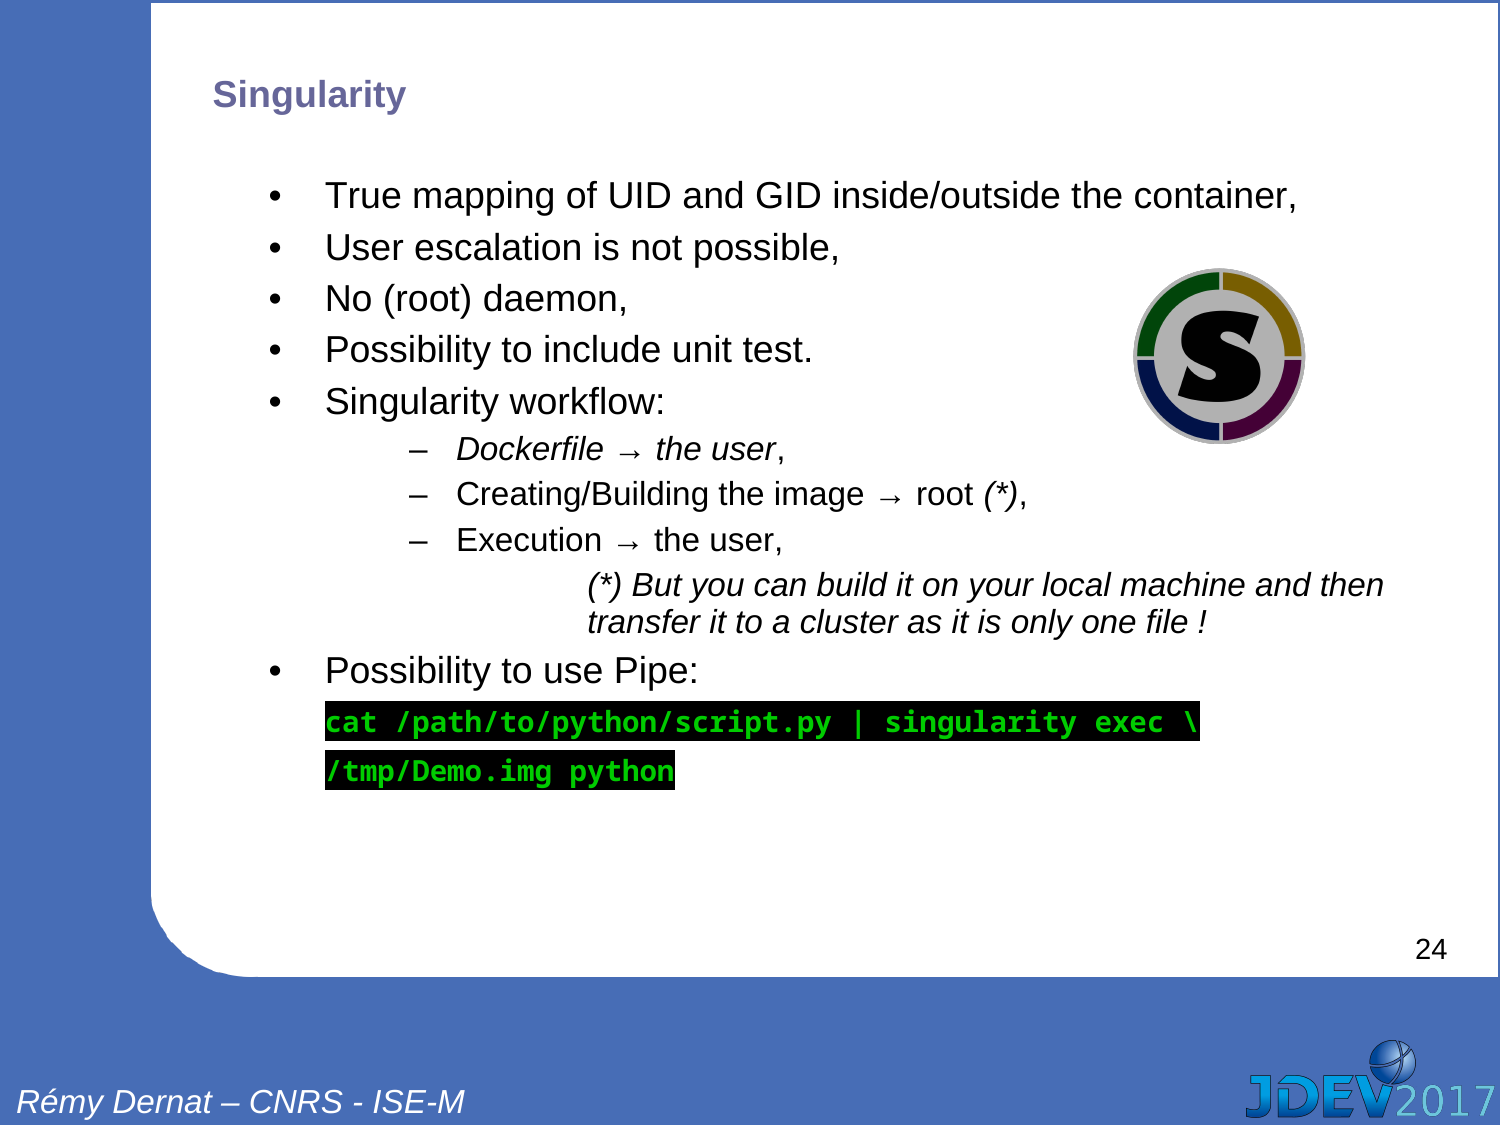

# Singularity
True mapping of UID and GID inside/outside the container,
User escalation is not possible,
No (root) daemon,
Possibility to include unit test.
Singularity workflow:
Dockerfile → the user,
Creating/Building the image → root (*),
Execution → the user,
(*) But you can build it on your local machine and then transfer it to a cluster as it is only one file !
Possibility to use Pipe:
cat /path/to/python/script.py | singularity exec \
/tmp/Demo.img python
24
Rémy Dernat – CNRS - ISE-M